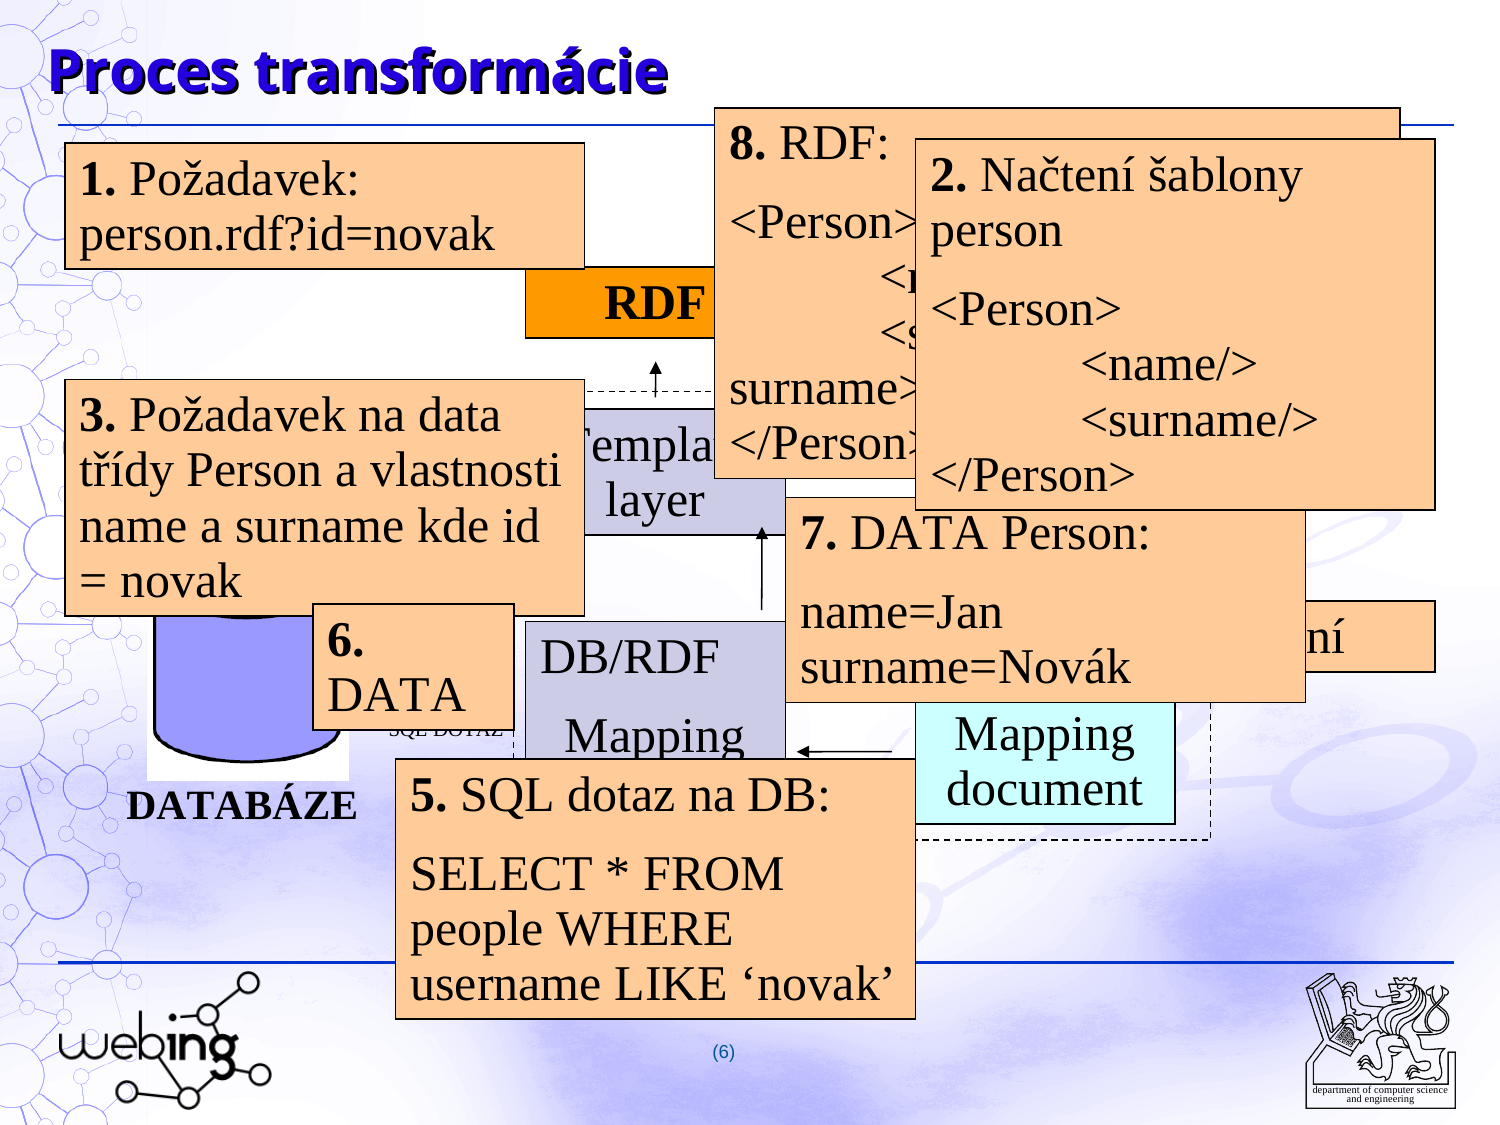

# Proces transformácie
8. RDF:
<Person>
	<name>Jan</name>
	<surname>Novák</surname>
</Person>
2. Načtení šablony person
<Person>
	<name/>
	<surname/>
</Person>
1. Požadavek: person.rdf?id=novak
RDF
3. Požadavek na data třídy Person a vlastnosti name a surname kde id = novak
Template
layer
Template
document
7. DATA Person:
name=Jan
surname=Novák
4. Načtení mapování
6. DATA
DB/RDF
Mapping
layer
DATA
Mapping
document
SQL DOTAZ
5. SQL dotaz na DB:
SELECT * FROM people WHERE username LIKE ‘novak’
DATABÁZE